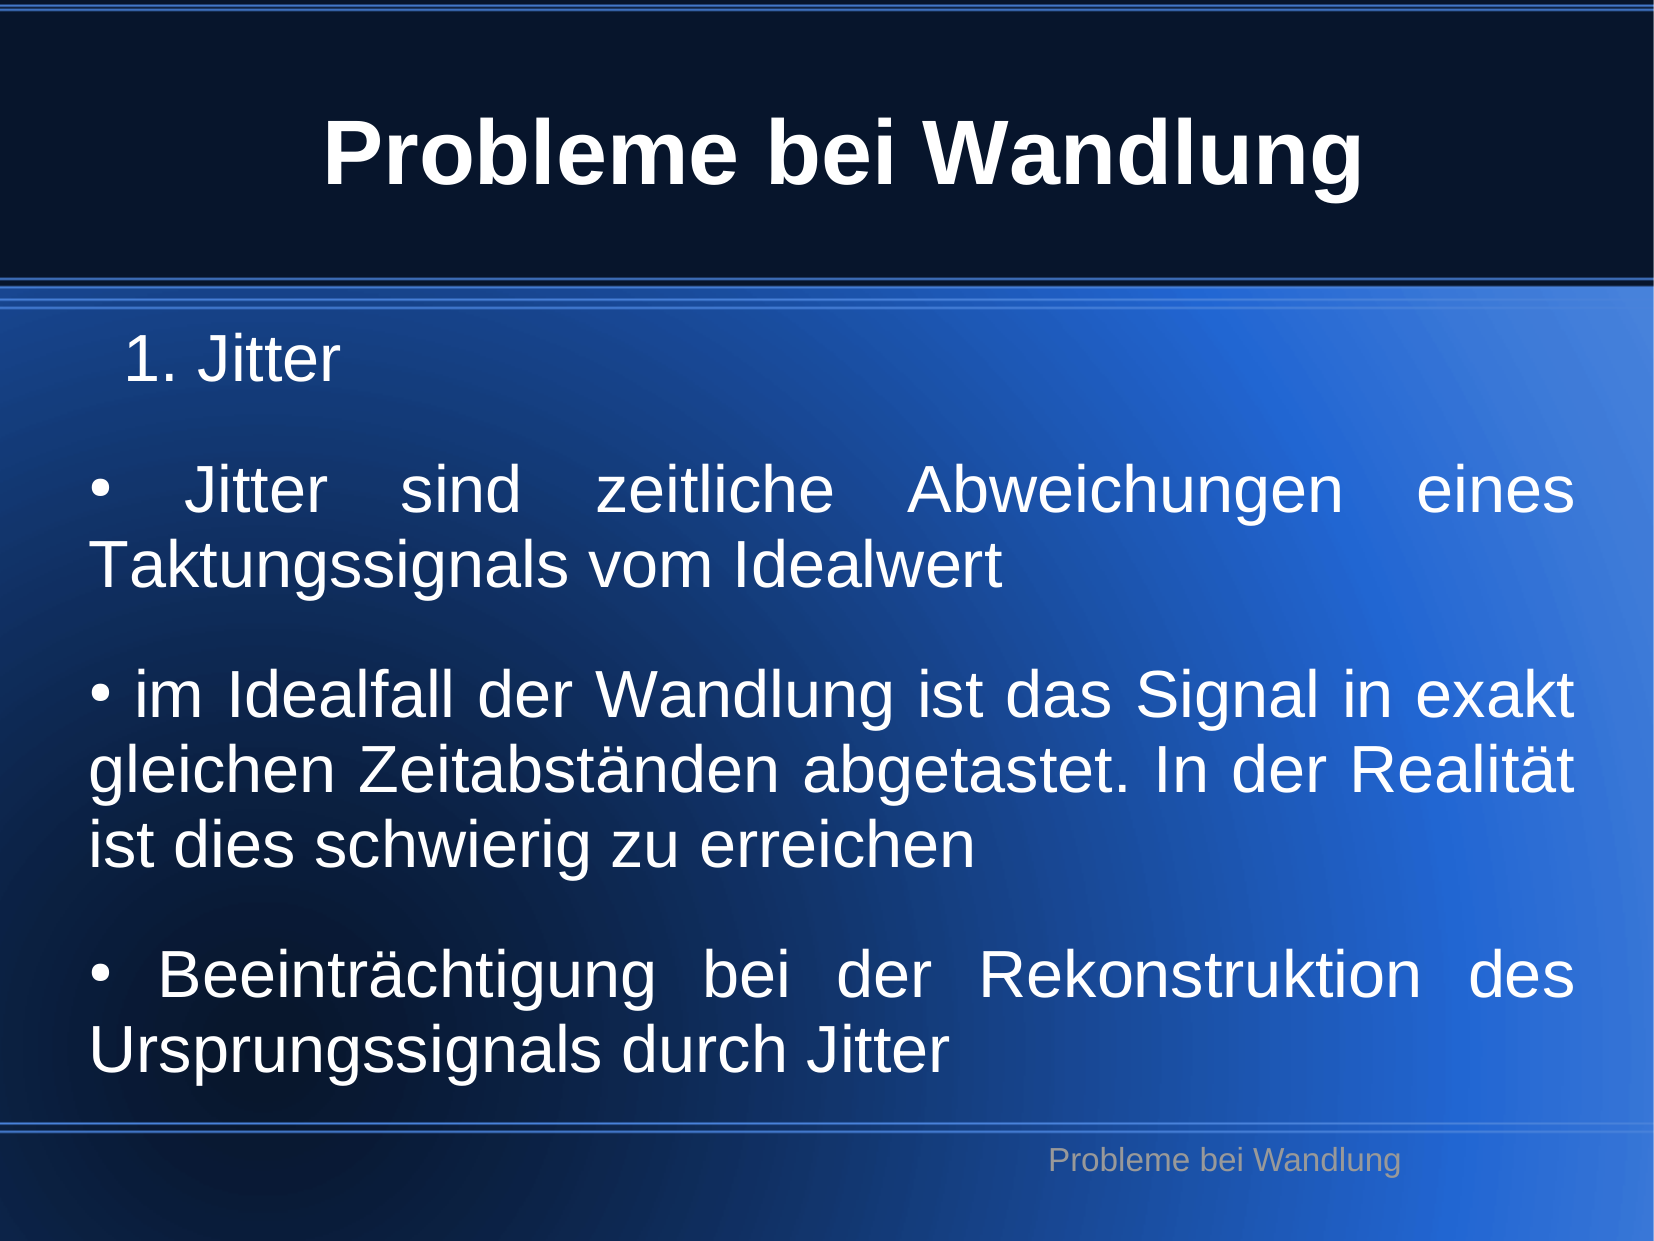

# Probleme bei Wandlung
1. Jitter
 Jitter sind zeitliche Abweichungen eines Taktungssignals vom Idealwert
 im Idealfall der Wandlung ist das Signal in exakt gleichen Zeitabständen abgetastet. In der Realität ist dies schwierig zu erreichen
 Beeinträchtigung bei der Rekonstruktion des Ursprungssignals durch Jitter
Probleme bei Wandlung